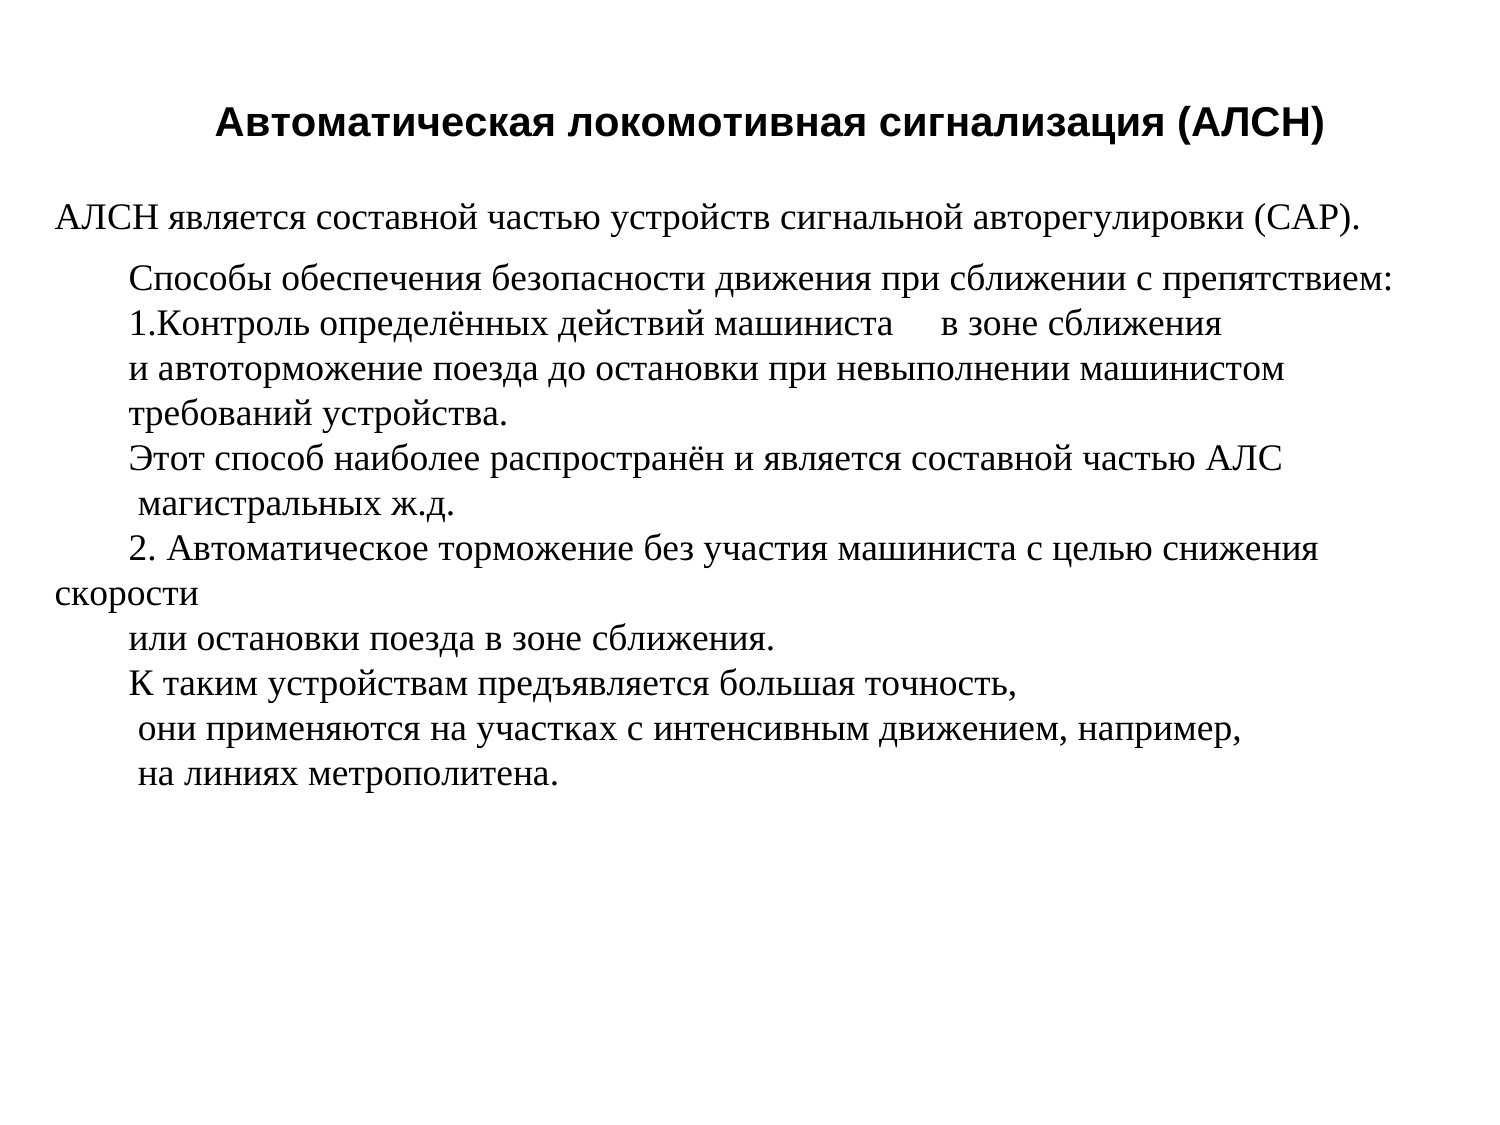

Автоматическая локомотивная сигнализация (АЛСН)
АЛСН является составной частью устройств сигнальной авторегулировки (САР).
Cпособы обеспечения безопасности движения при сближении с препятствием:
Контроль определённых действий машиниста в зоне сближения
и автоторможение поезда до остановки при невыполнении машинистом
требований устройства.
Этот способ наиболее распространён и является составной частью АЛС
 магистральных ж.д.
2. Автоматическое торможение без участия машиниста с целью снижения скорости
или остановки поезда в зоне сближения.
К таким устройствам предъявляется большая точность,
 они применяются на участках с интенсивным движением, например,
 на линиях метрополитена.